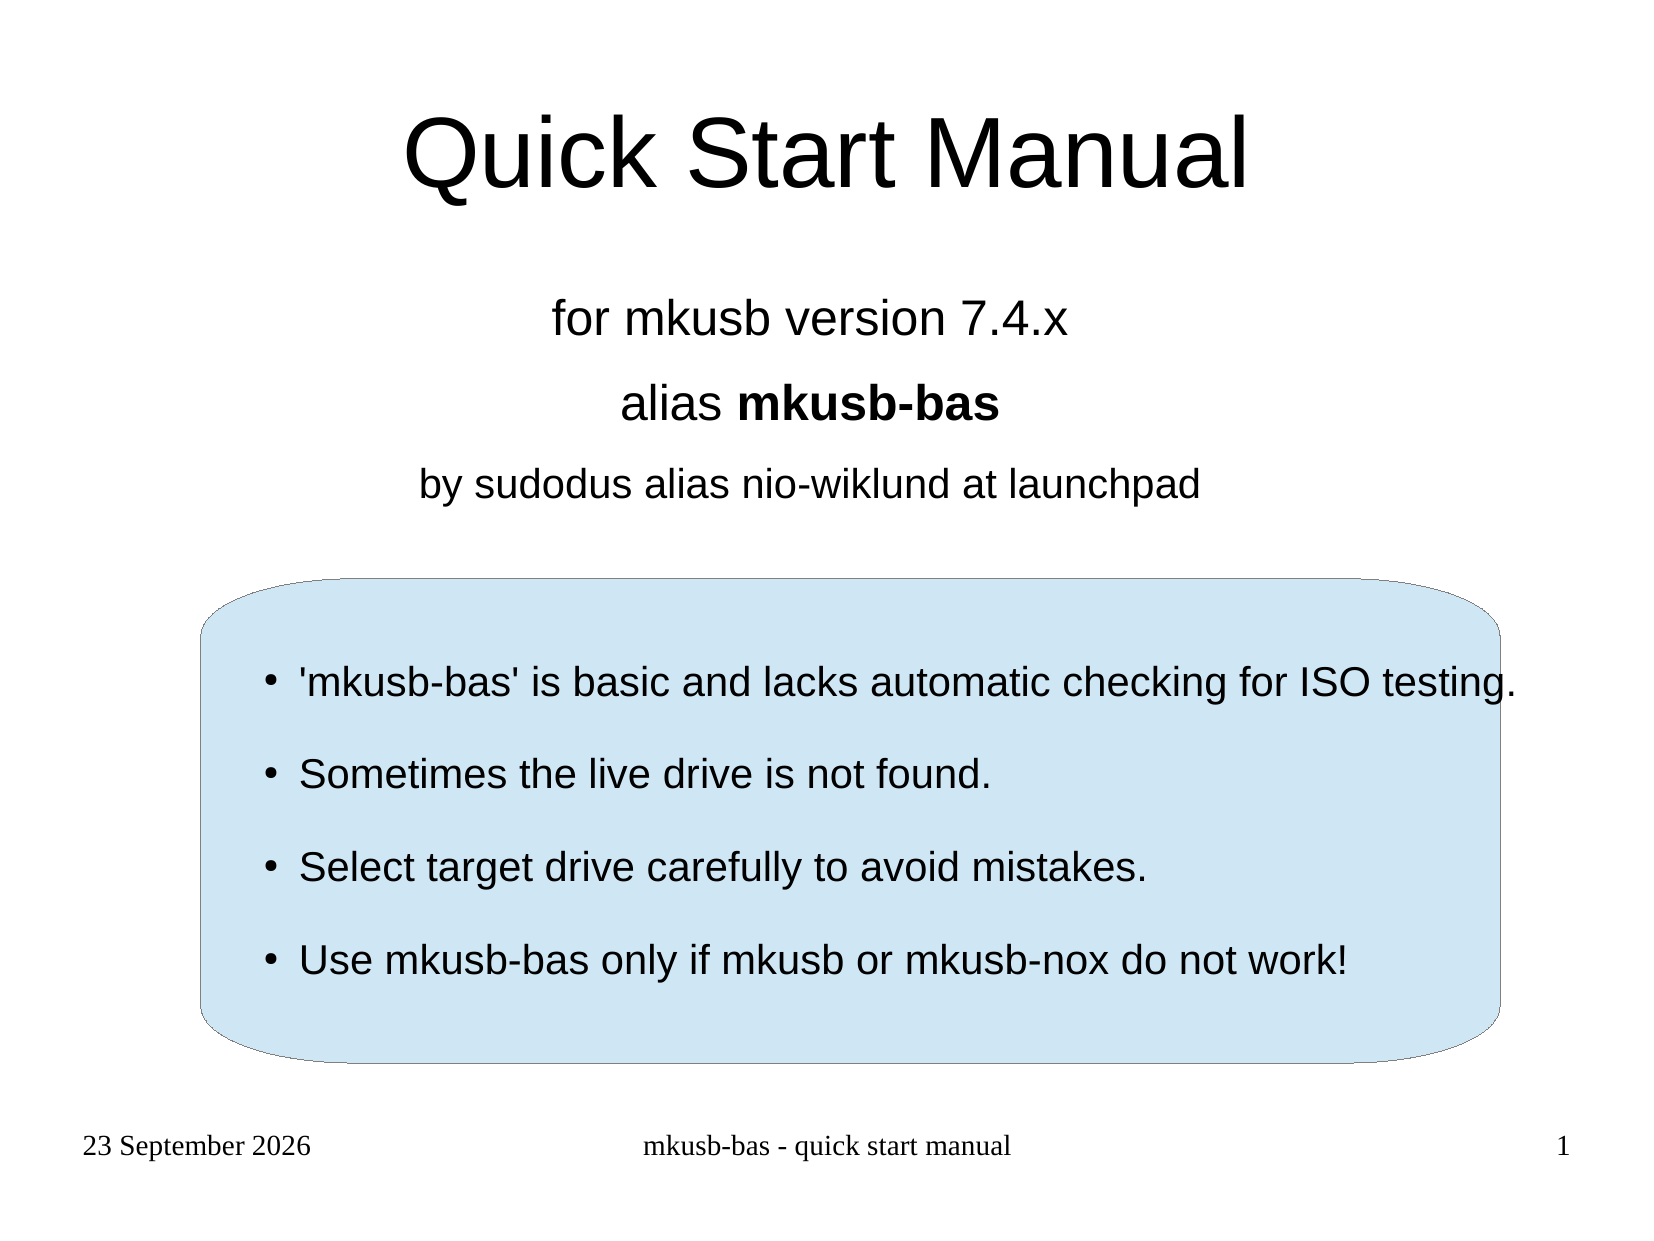

# Quick Start Manual
for mkusb version 7.4.x
alias mkusb-bas
by sudodus alias nio-wiklund at launchpad
'mkusb-bas' is basic and lacks automatic checking for ISO testing.
Sometimes the live drive is not found.
Select target drive carefully to avoid mistakes.
Use mkusb-bas only if mkusb or mkusb-nox do not work!
mkusb-bas - quick start manual
1